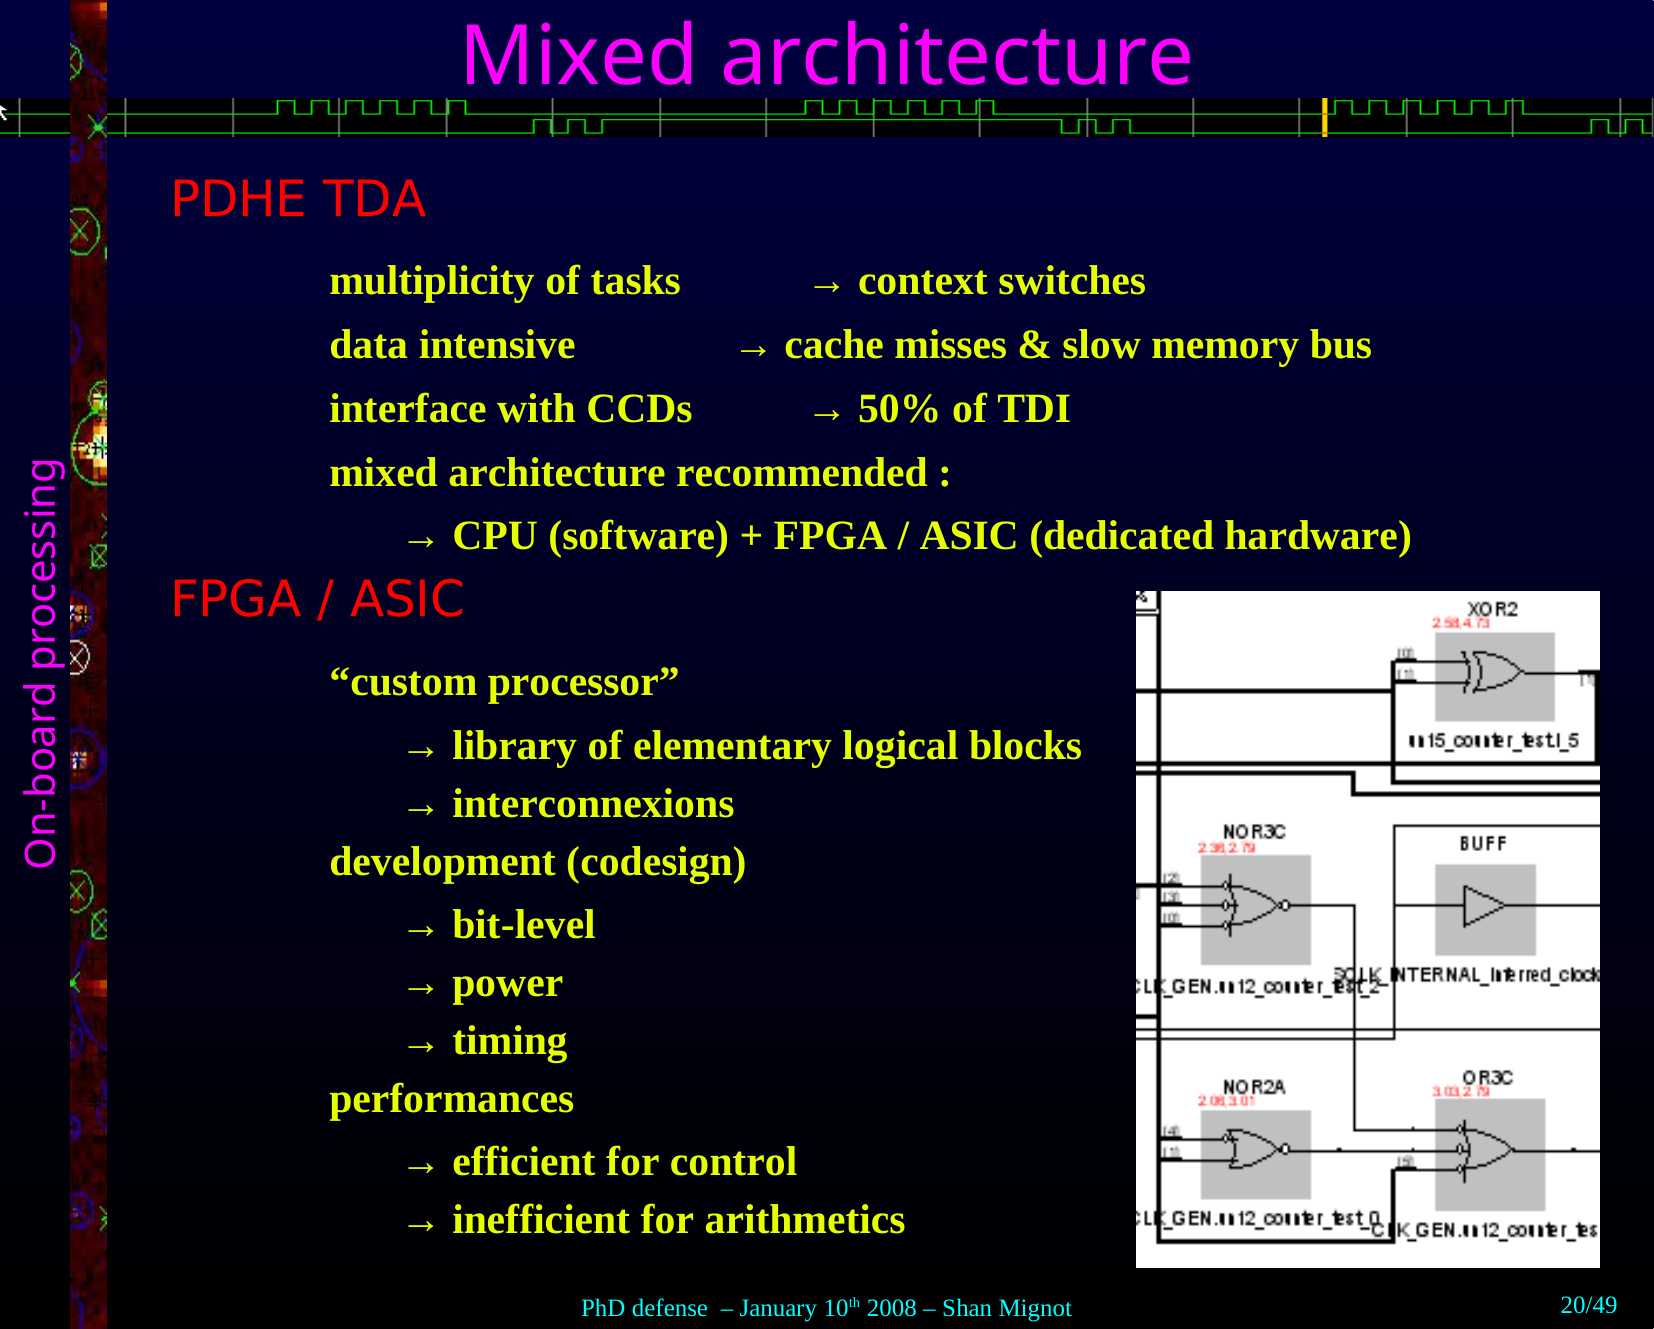

# Mixed architecture
PDHE TDA
multiplicity of tasks		→ context switches
data intensive			→ cache misses & slow memory bus
interface with CCDs		→ 50% of TDI
mixed architecture recommended :
→ CPU (software) + FPGA / ASIC (dedicated hardware)
FPGA / ASIC
“custom processor”
→ library of elementary logical blocks
→ interconnexions
development (codesign)
→ bit-level
→ power
→ timing
performances
→ efficient for control
→ inefficient for arithmetics
On-board processing
PhD defense – January 10th 2008 – Shan Mignot